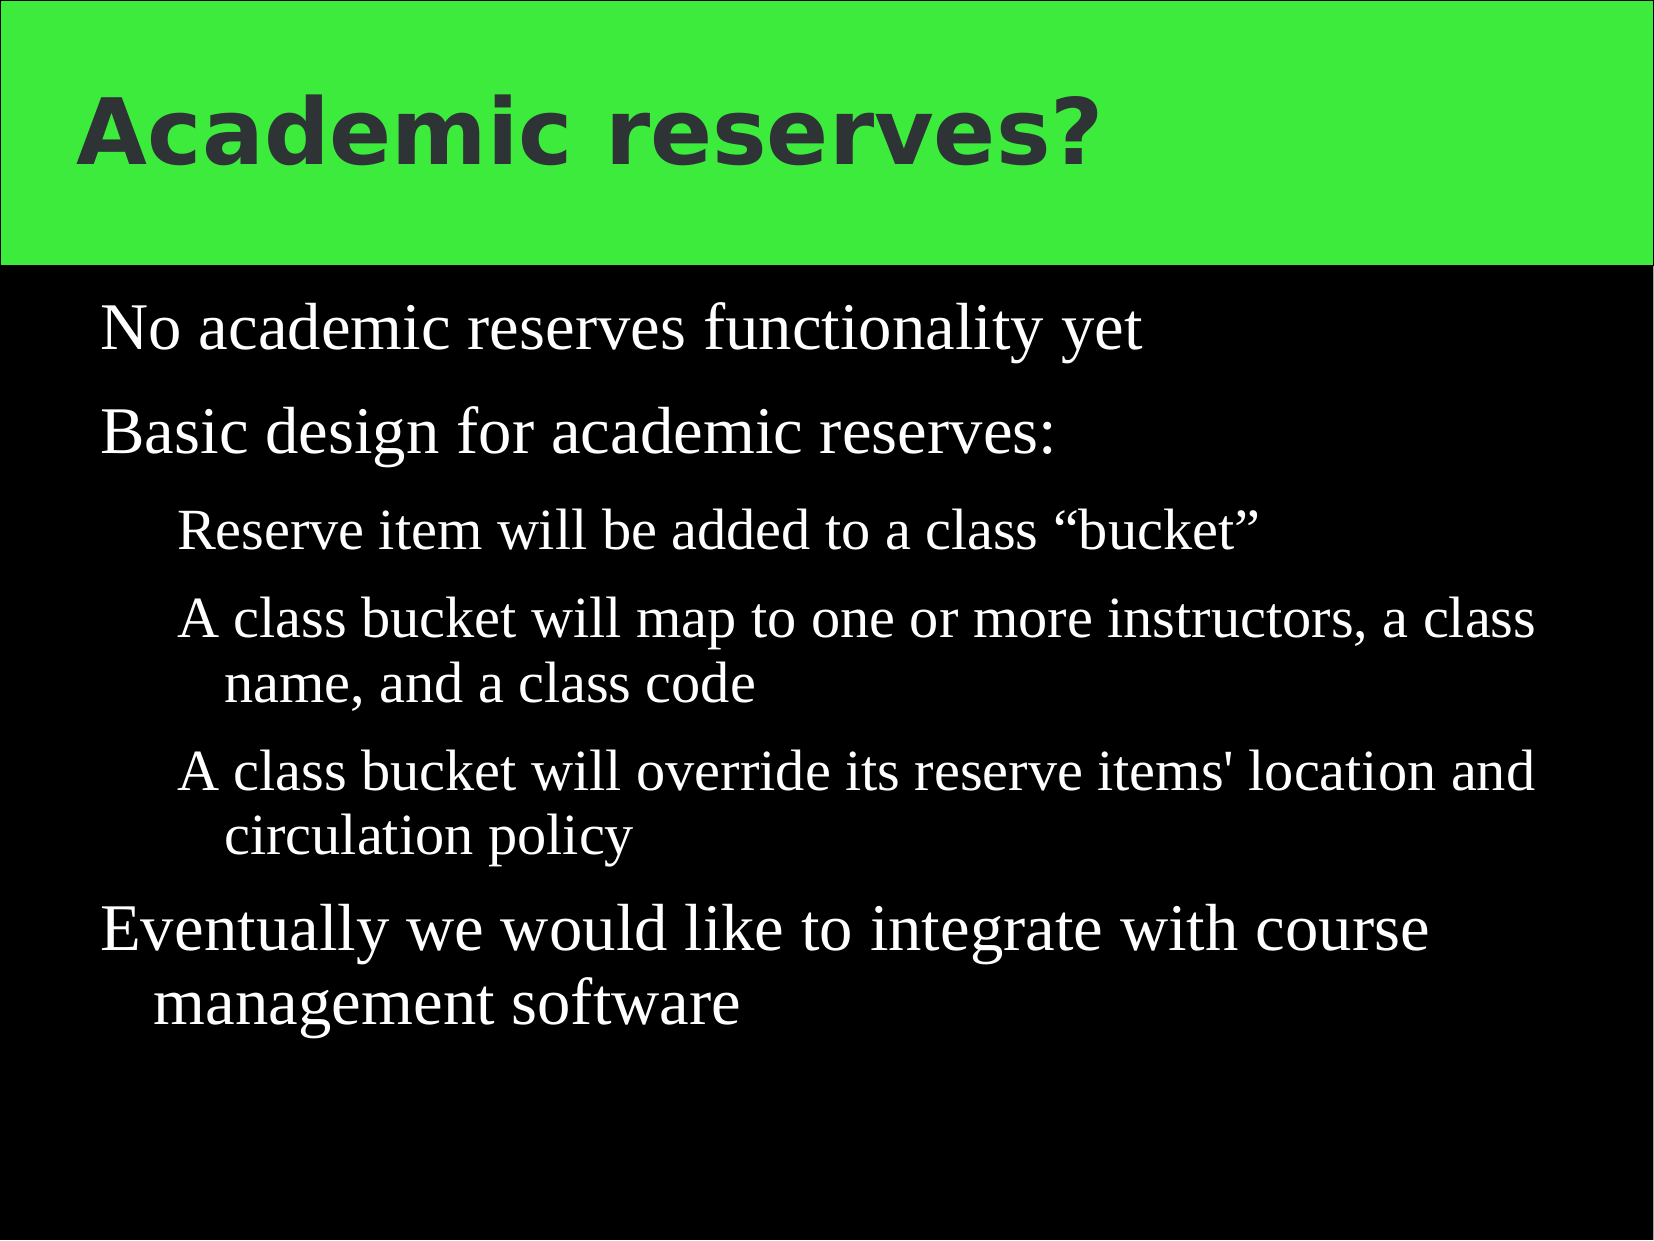

# Academic reserves?
No academic reserves functionality yet
Basic design for academic reserves:
Reserve item will be added to a class “bucket”
A class bucket will map to one or more instructors, a class name, and a class code
A class bucket will override its reserve items' location and circulation policy
Eventually we would like to integrate with course management software